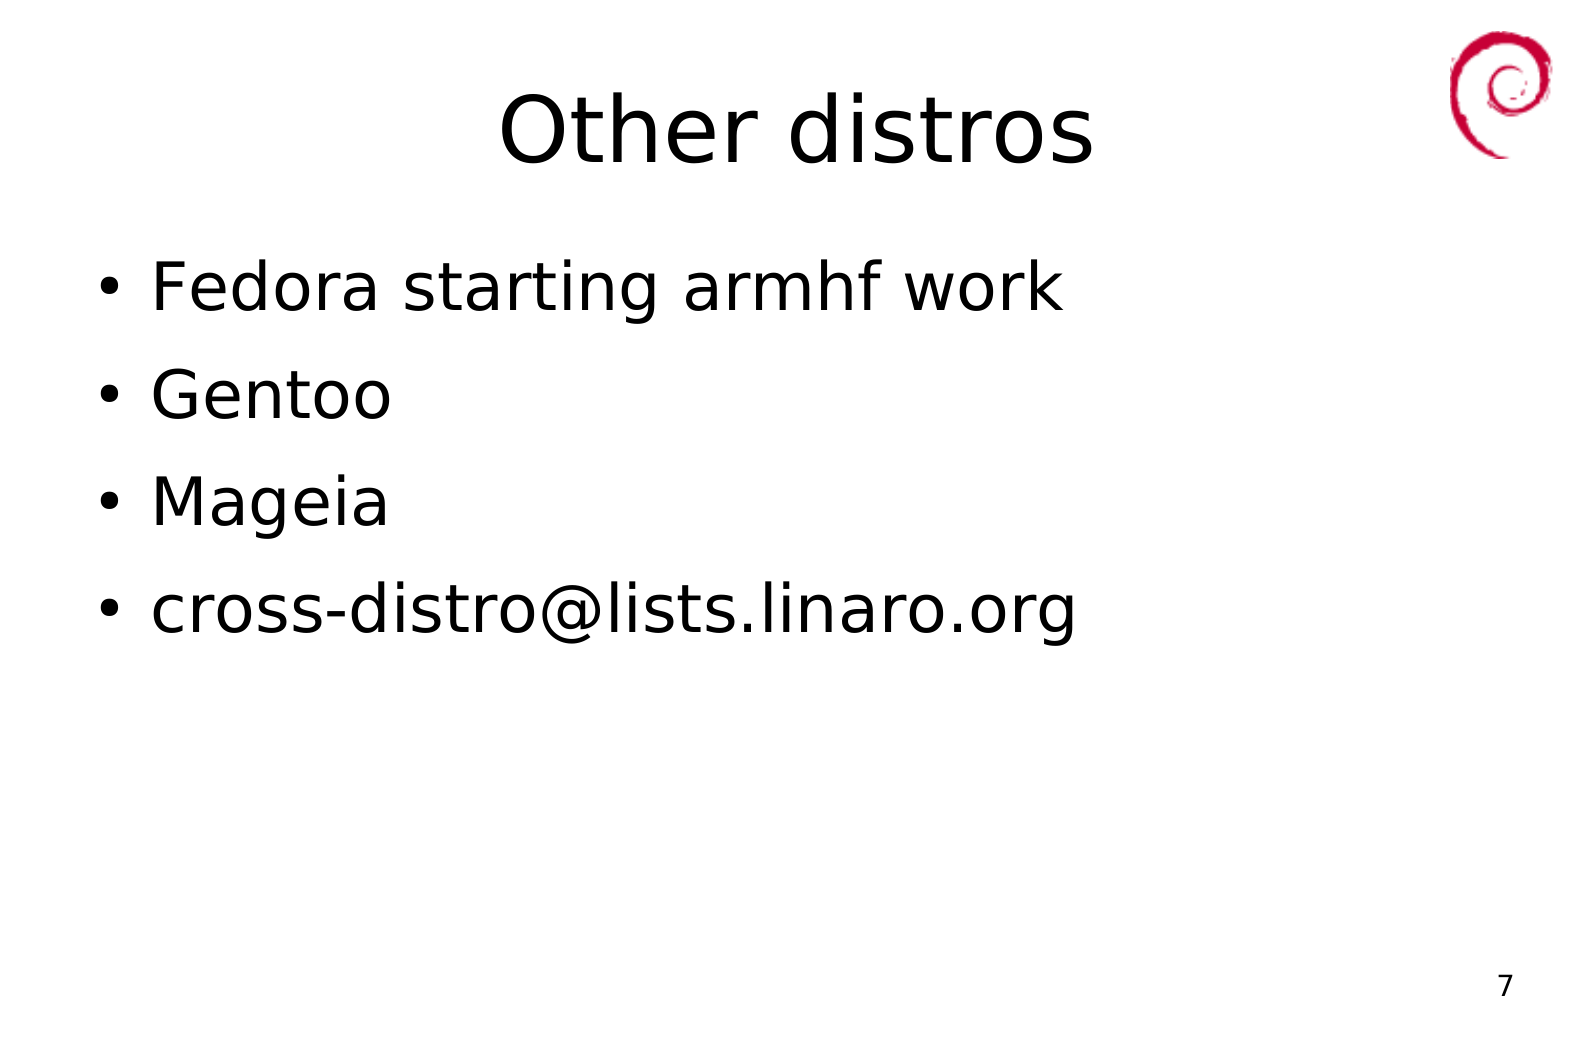

# Other distros
Fedora starting armhf work
Gentoo
Mageia
cross-distro@lists.linaro.org
7